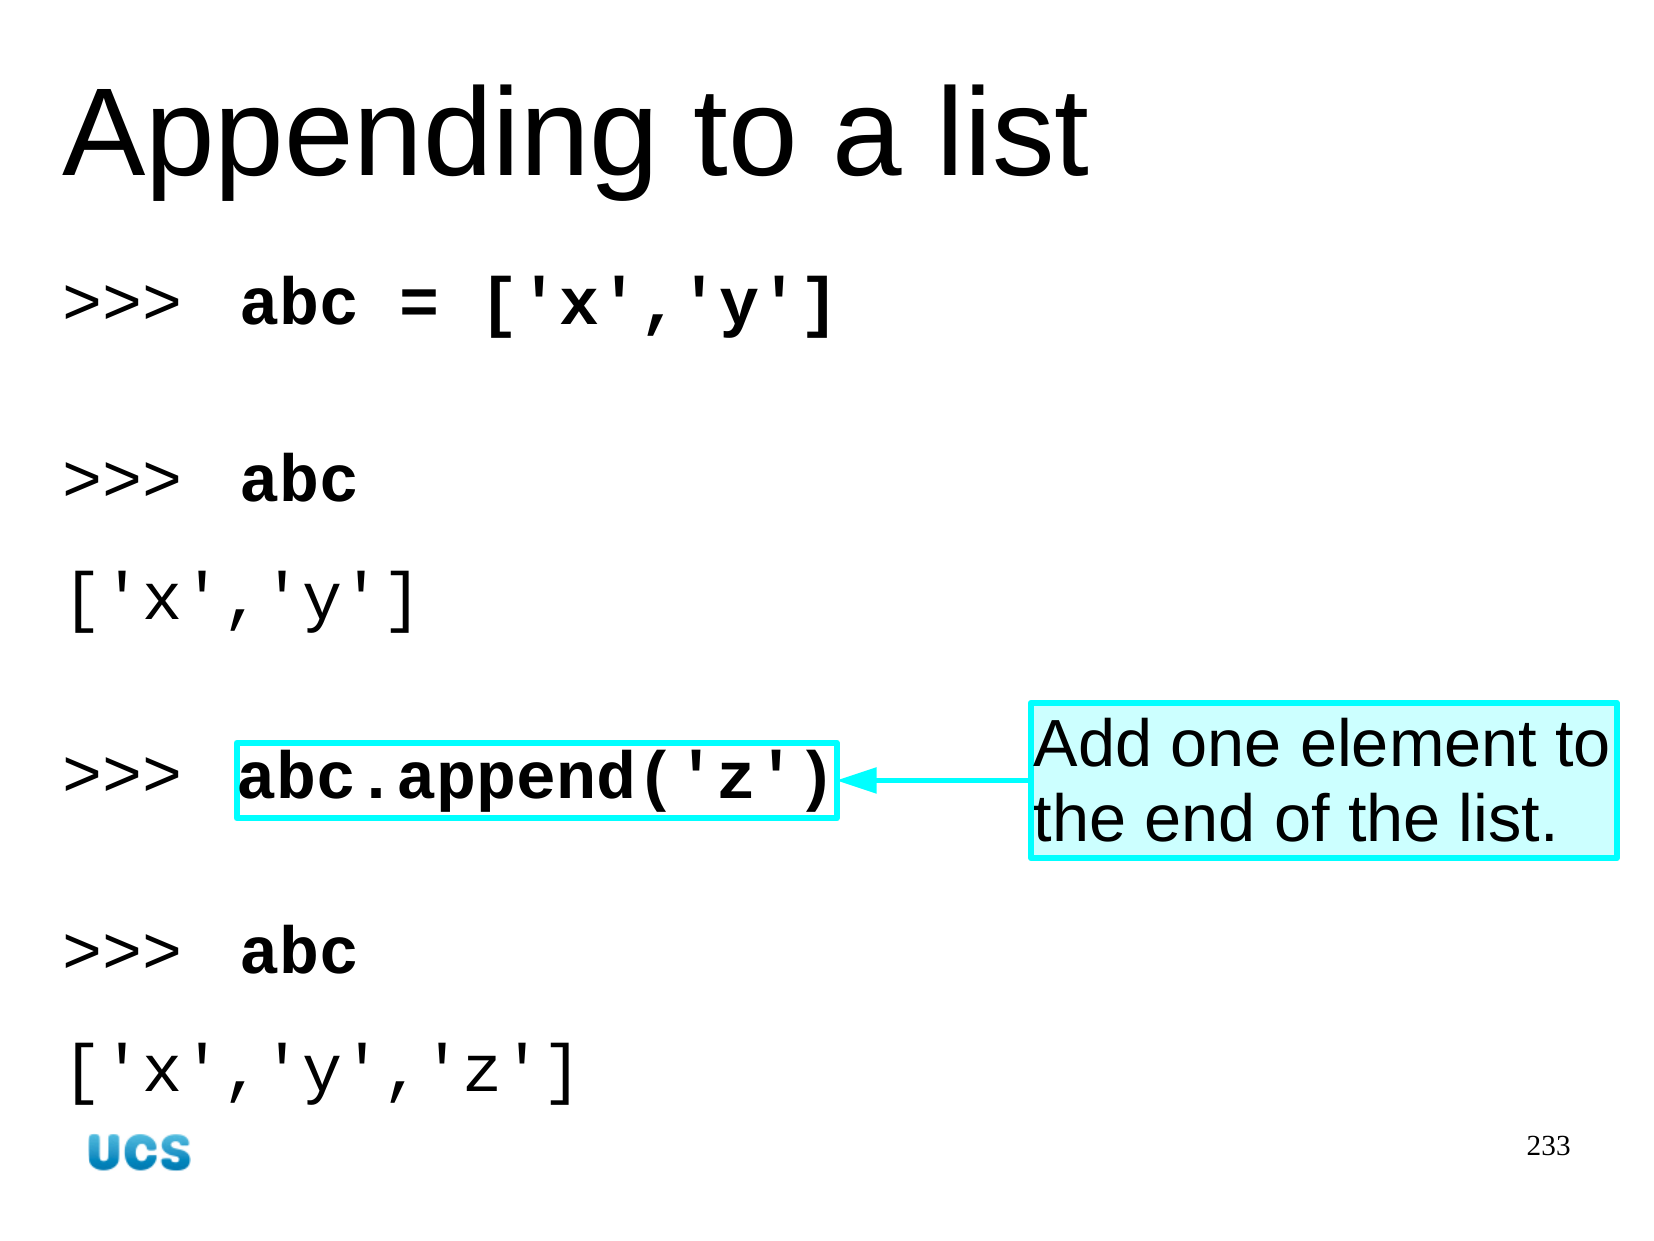

Appending to a list
>>>
abc =
['x','y']
>>>
abc
['x','y']
Add one element to
the end of the list.
>>>
abc.append('z')
>>>
abc
['x','y','z']
233